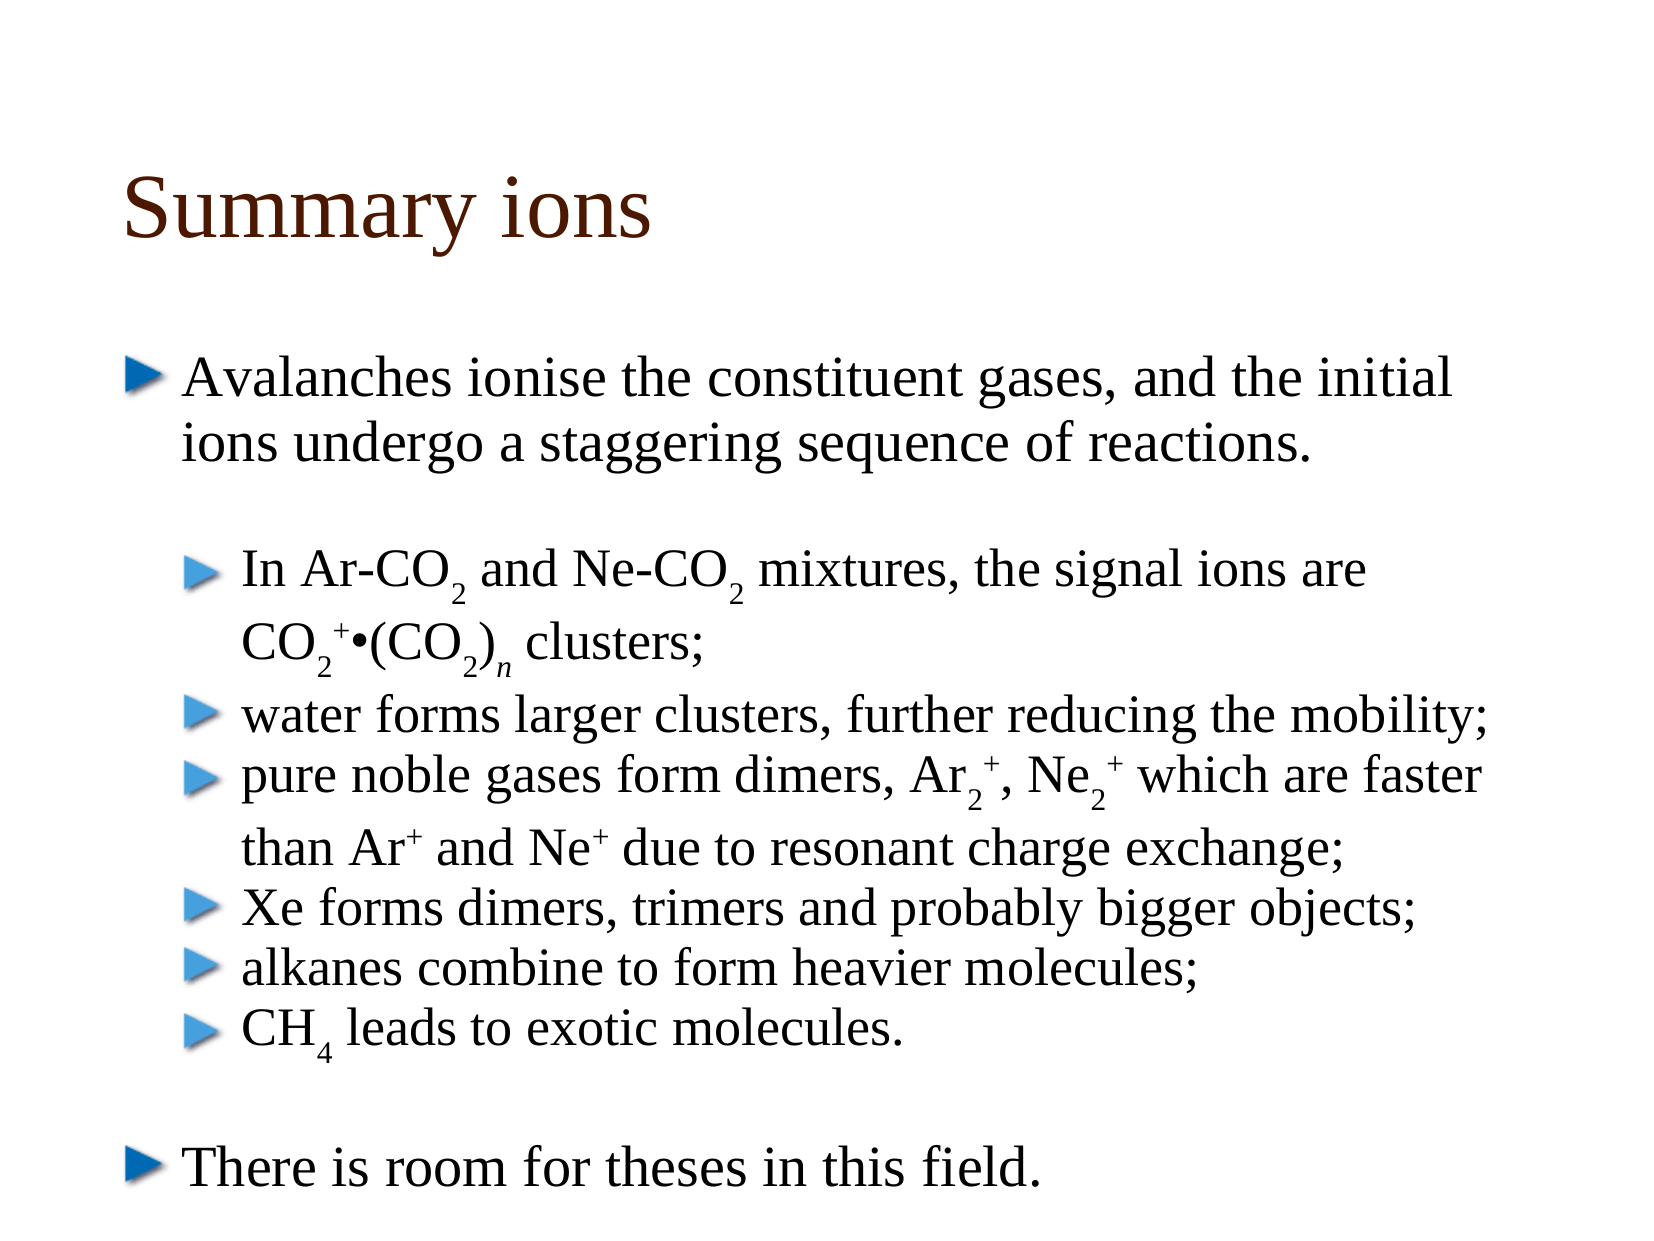

# Summary ions
Avalanches ionise the constituent gases, and the initial ions undergo a staggering sequence of reactions.
In Ar-CO2 and Ne-CO2 mixtures, the signal ions are CO2+(CO2)n clusters;
water forms larger clusters, further reducing the mobility;
pure noble gases form dimers, Ar2+, Ne2+ which are faster than Ar+ and Ne+ due to resonant charge exchange;
Xe forms dimers, trimers and probably bigger objects;
alkanes combine to form heavier molecules;
CH4 leads to exotic molecules.
There is room for theses in this field.